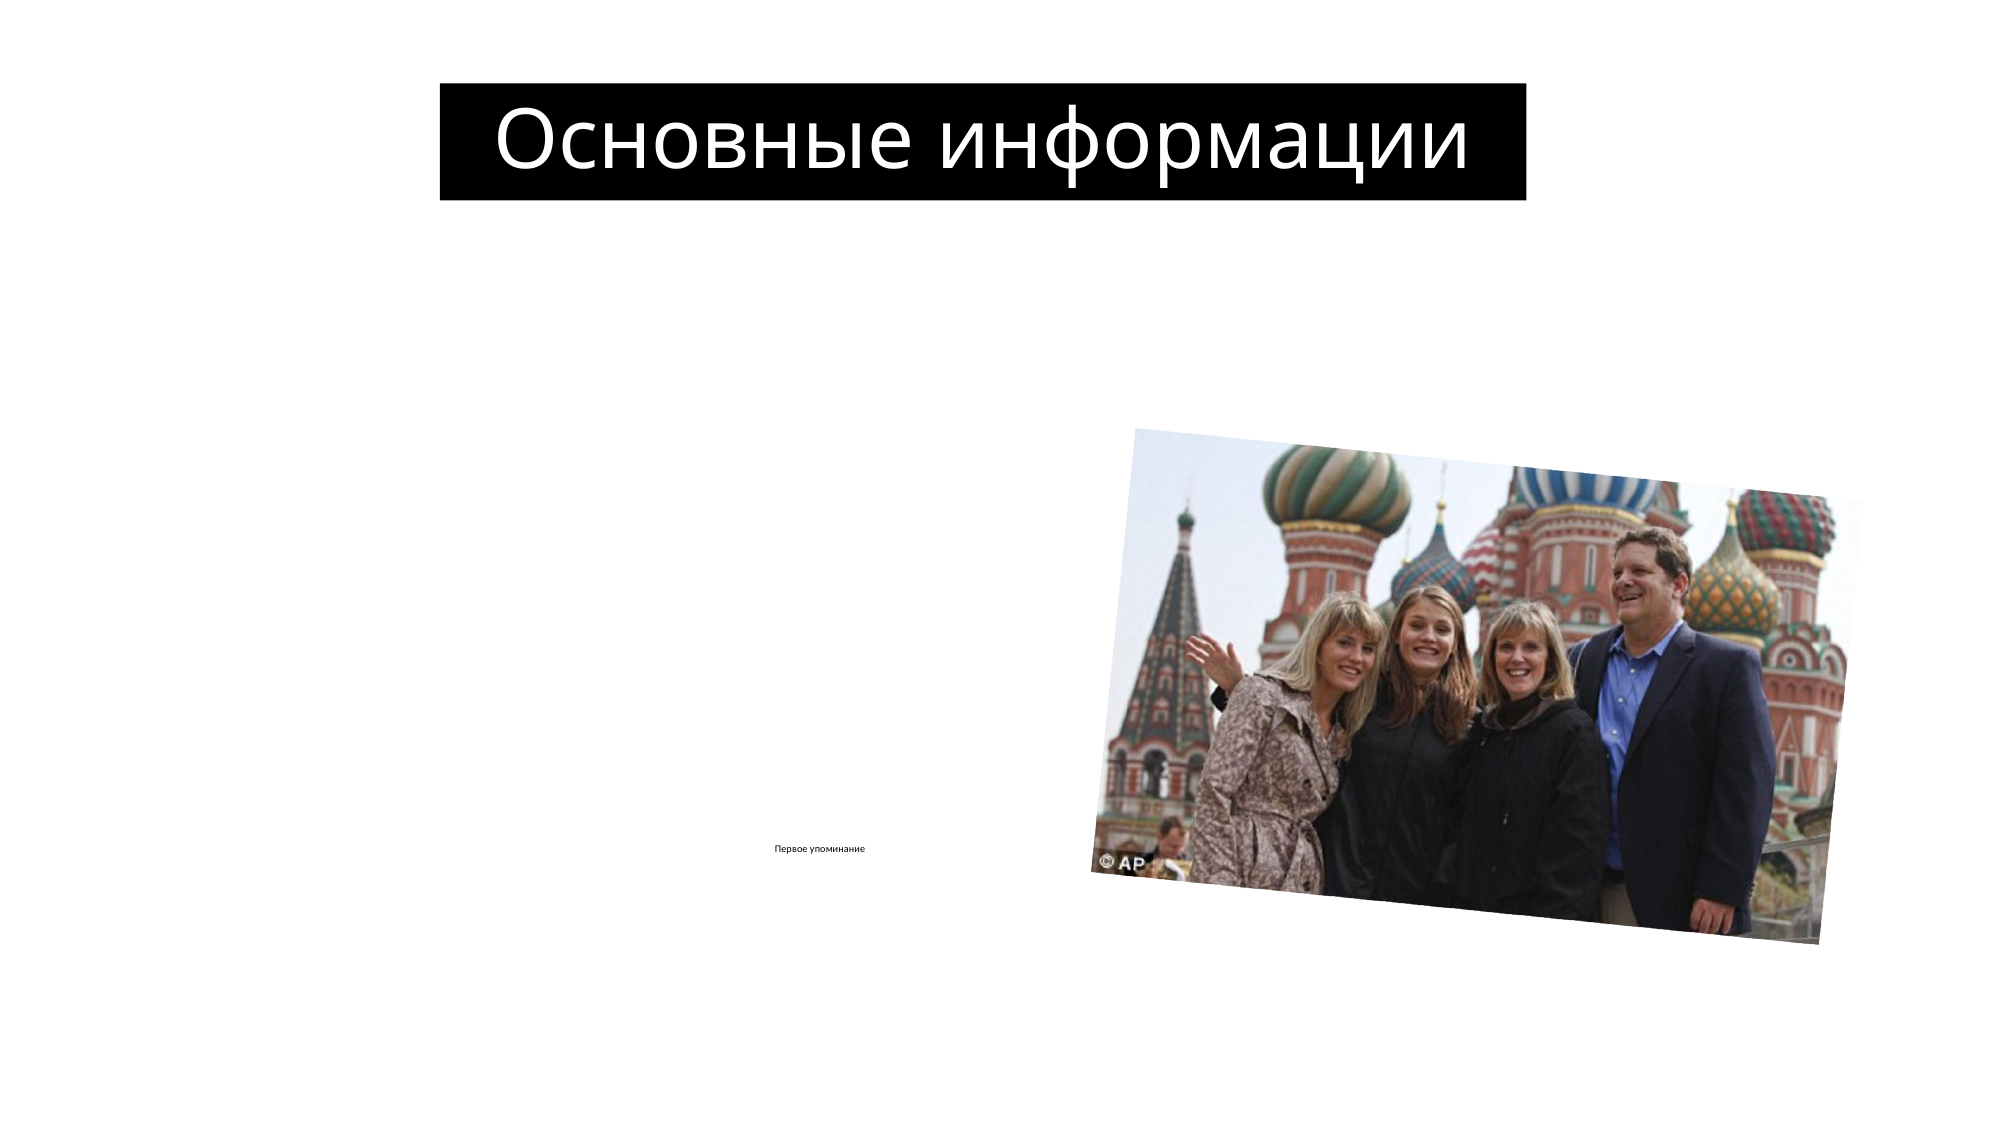

Oсновные информации
Национальный состав: русские (91,65 %)
		 украинцы (1,42 %)
 татары (1,38 %)
		 армяне (0,98 %)
 		 азербайджанцы (0,53 %)
		 евреи (0,49 %)
Первое упоминание